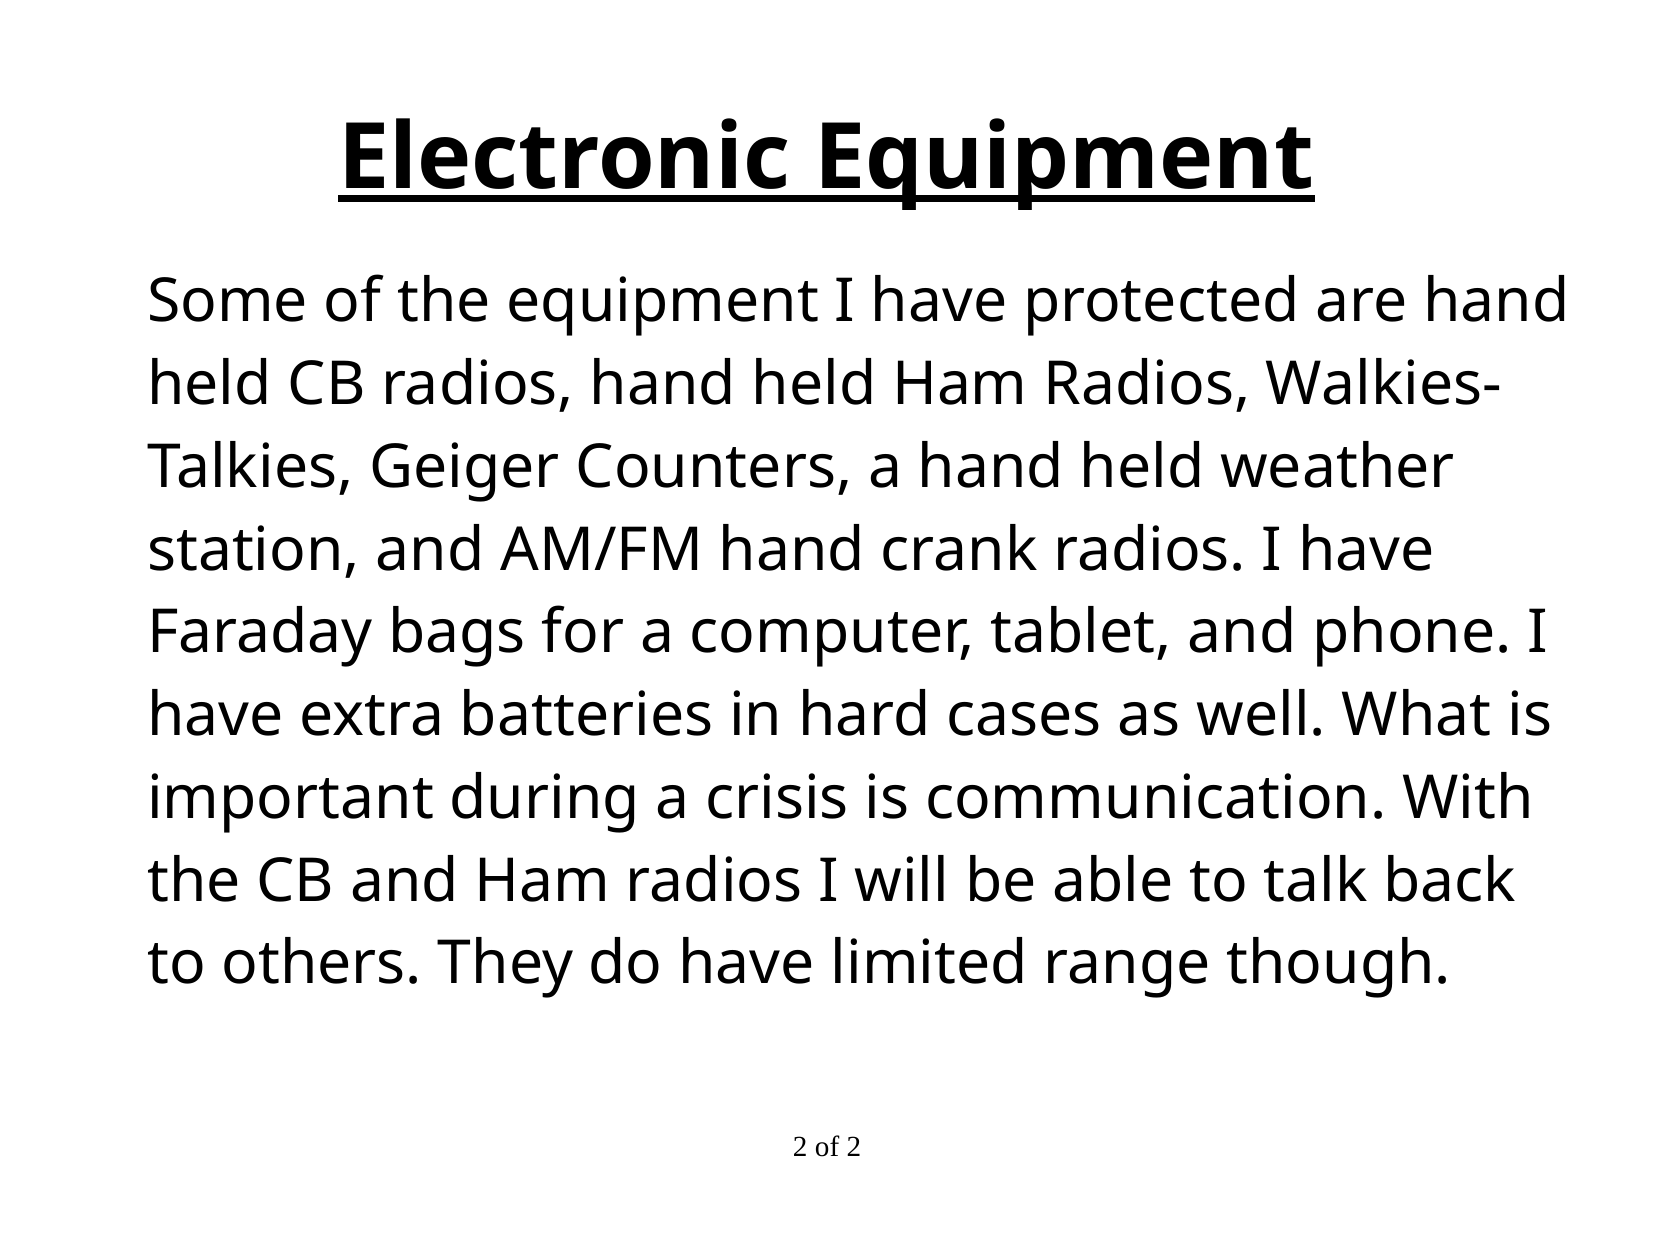

# Electronic Equipment
Some of the equipment I have protected are hand held CB radios, hand held Ham Radios, Walkies-Talkies, Geiger Counters, a hand held weather station, and AM/FM hand crank radios. I have Faraday bags for a computer, tablet, and phone. I have extra batteries in hard cases as well. What is important during a crisis is communication. With the CB and Ham radios I will be able to talk back to others. They do have limited range though.
2 of 2